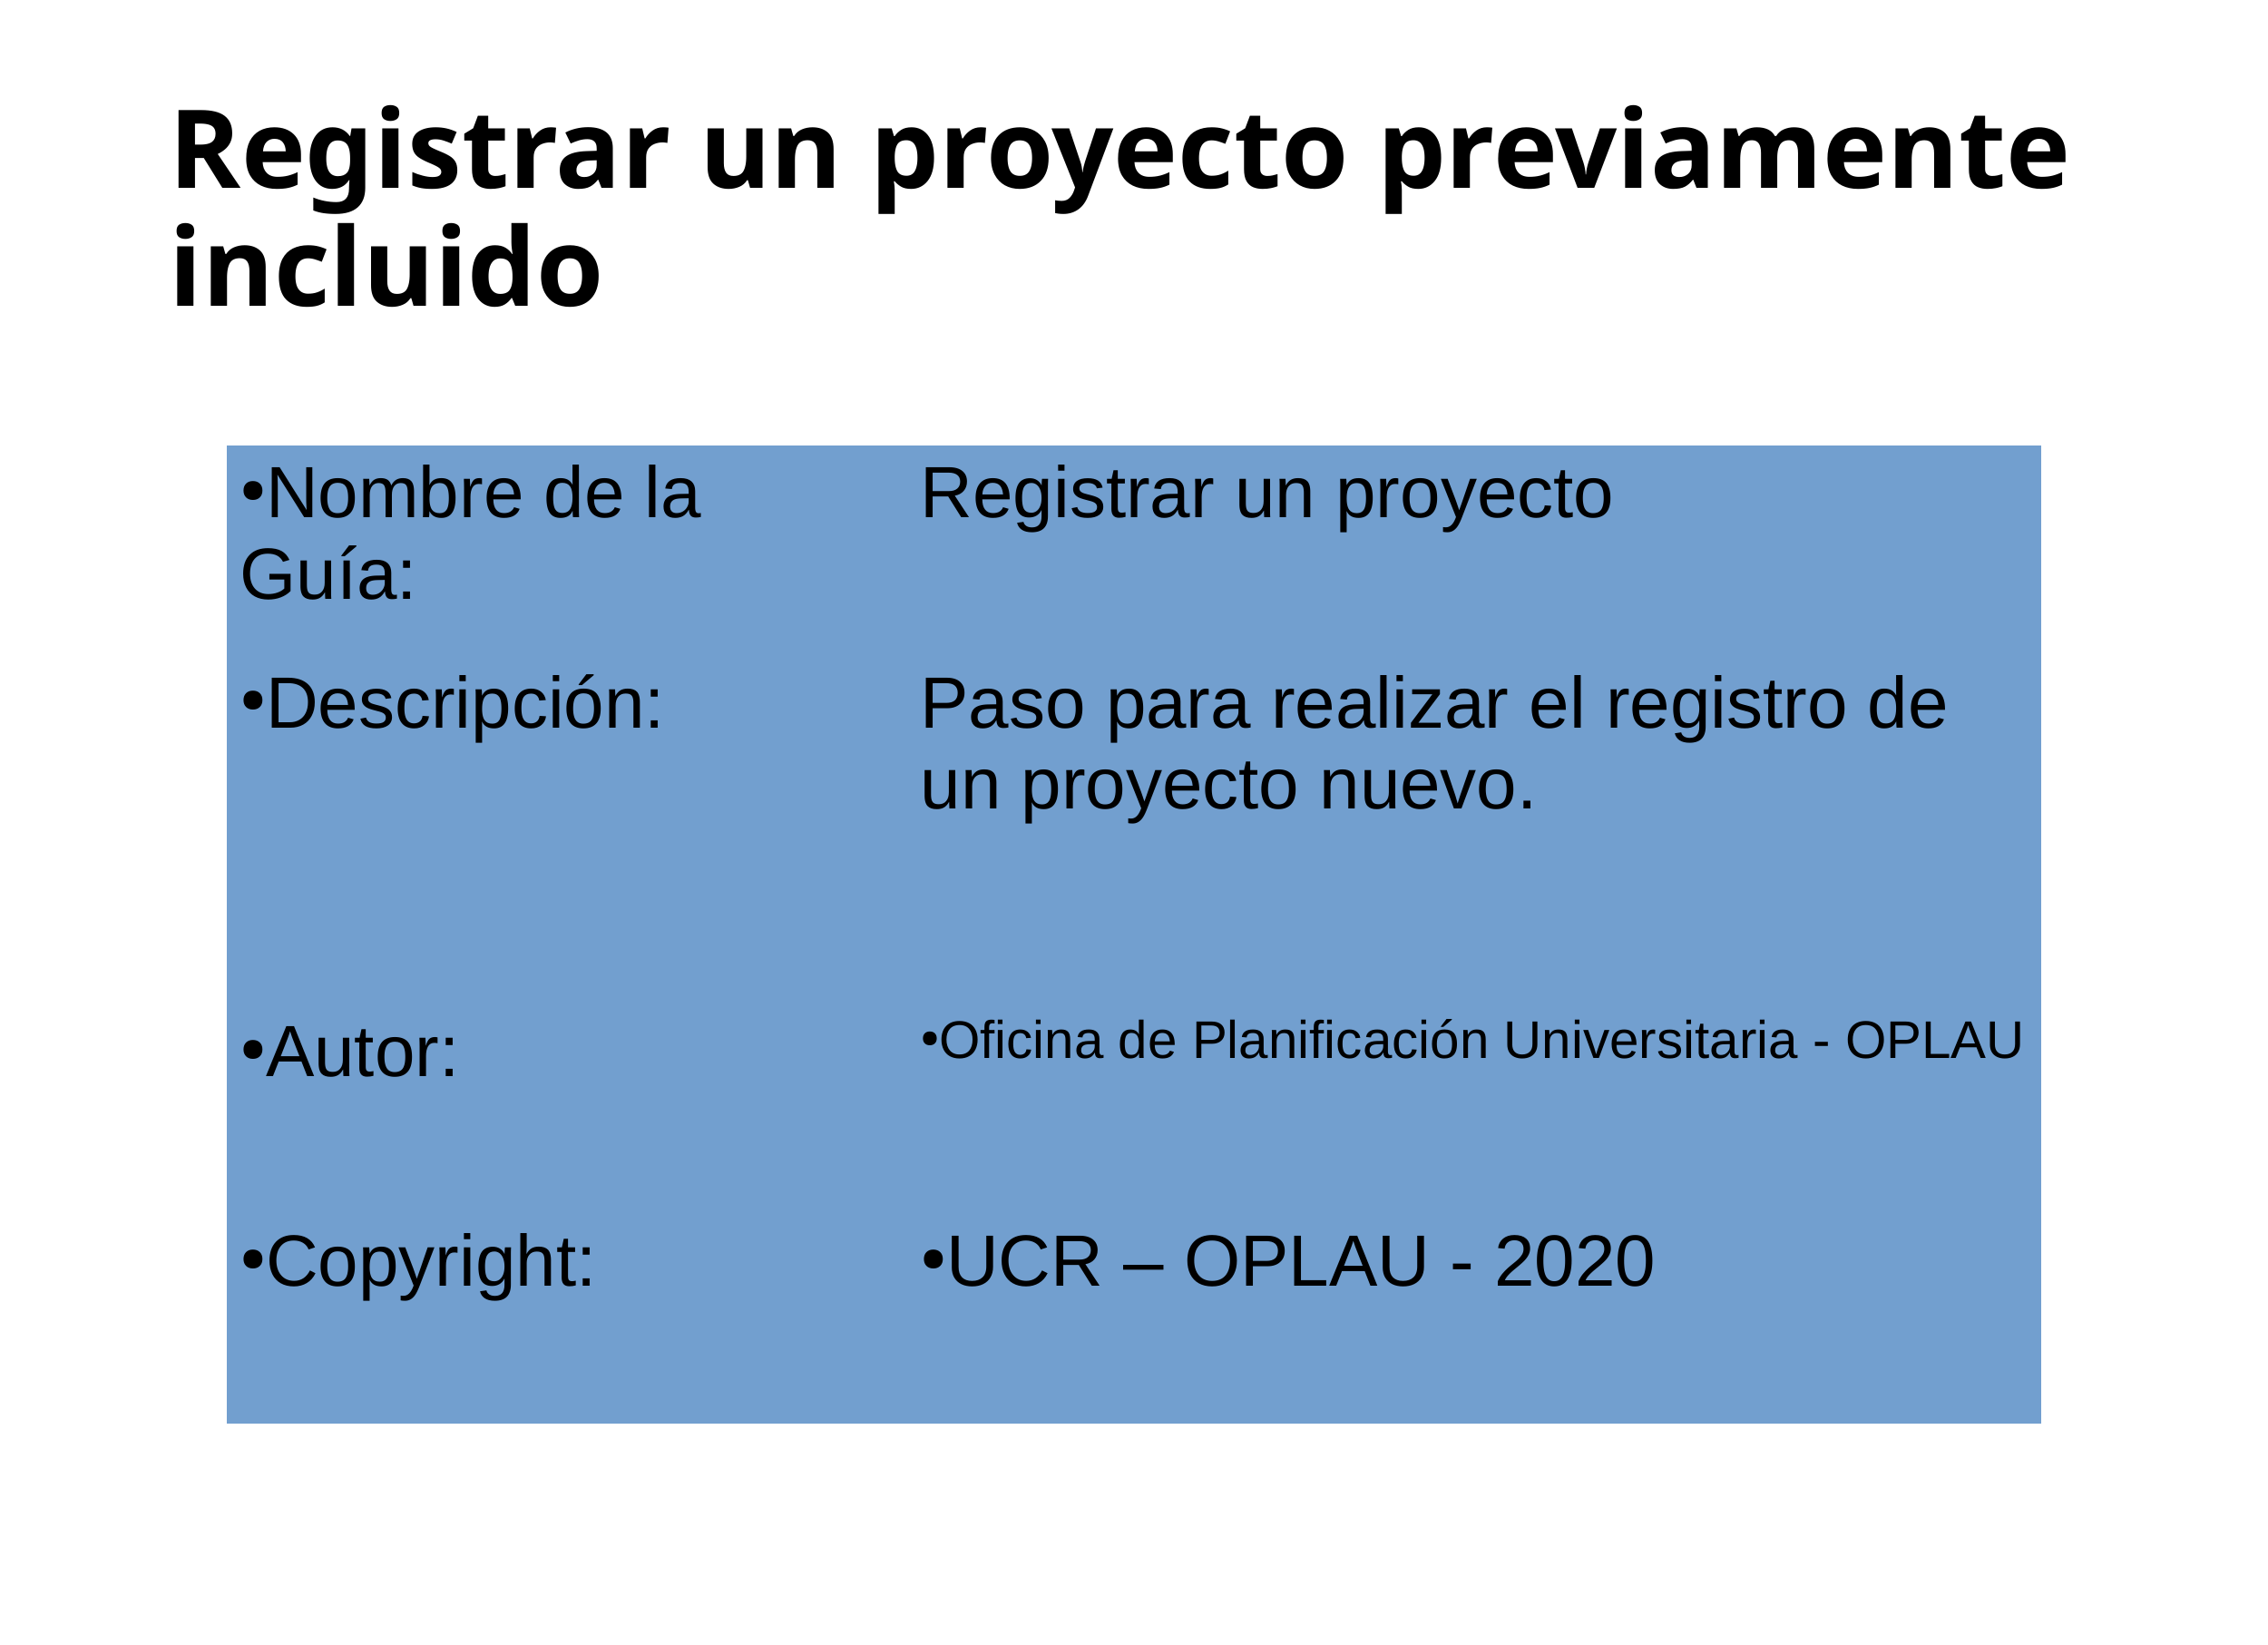

# Registrar un proyecto previamente incluido
| Nombre de la Guía: | Registrar un proyecto |
| --- | --- |
| Descripción: | Paso para realizar el registro de un proyecto nuevo. |
| Autor: | Oficina de Planificación Universitaria - OPLAU |
| Copyright: | UCR – OPLAU - 2020 |